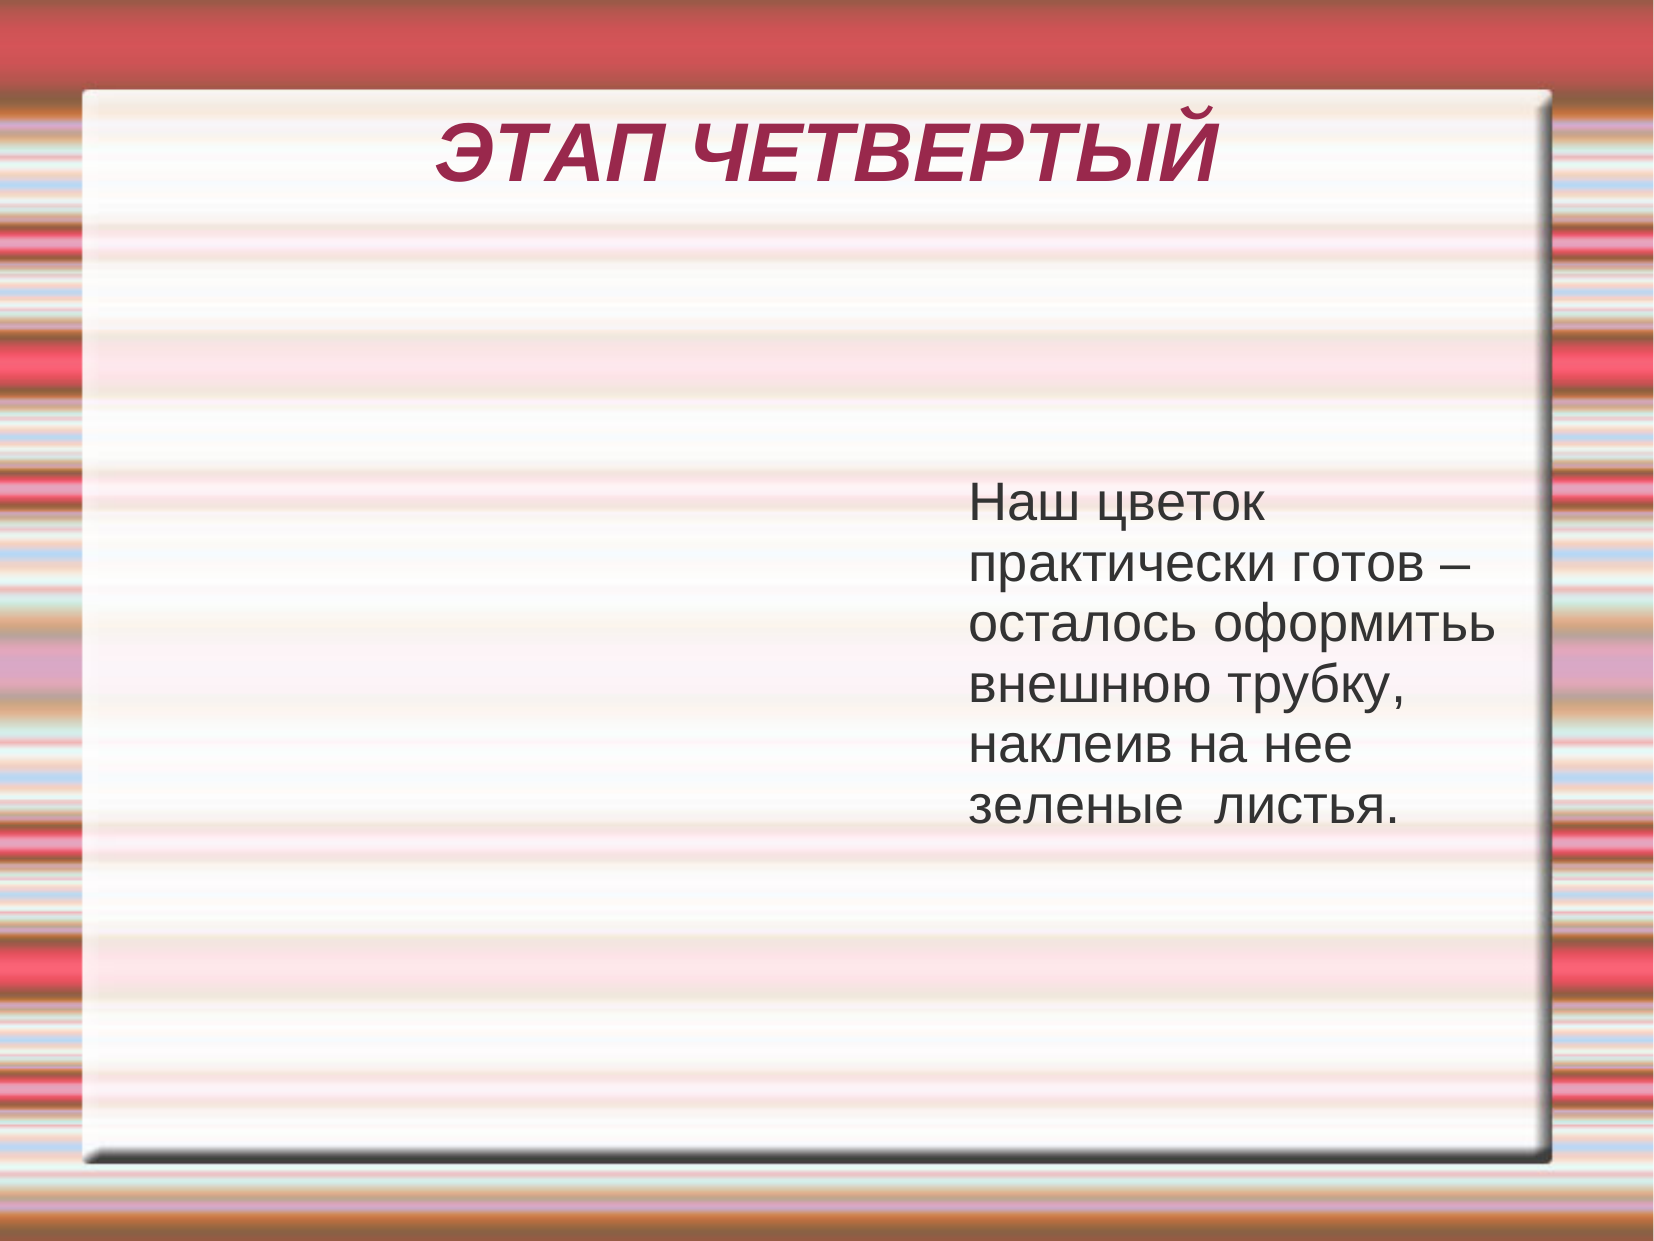

# ЭТАП ЧЕТВЕРТЫЙ
Наш цветок практически готов – осталось оформитьь внешнюю трубку, наклеив на нее зеленые листья.